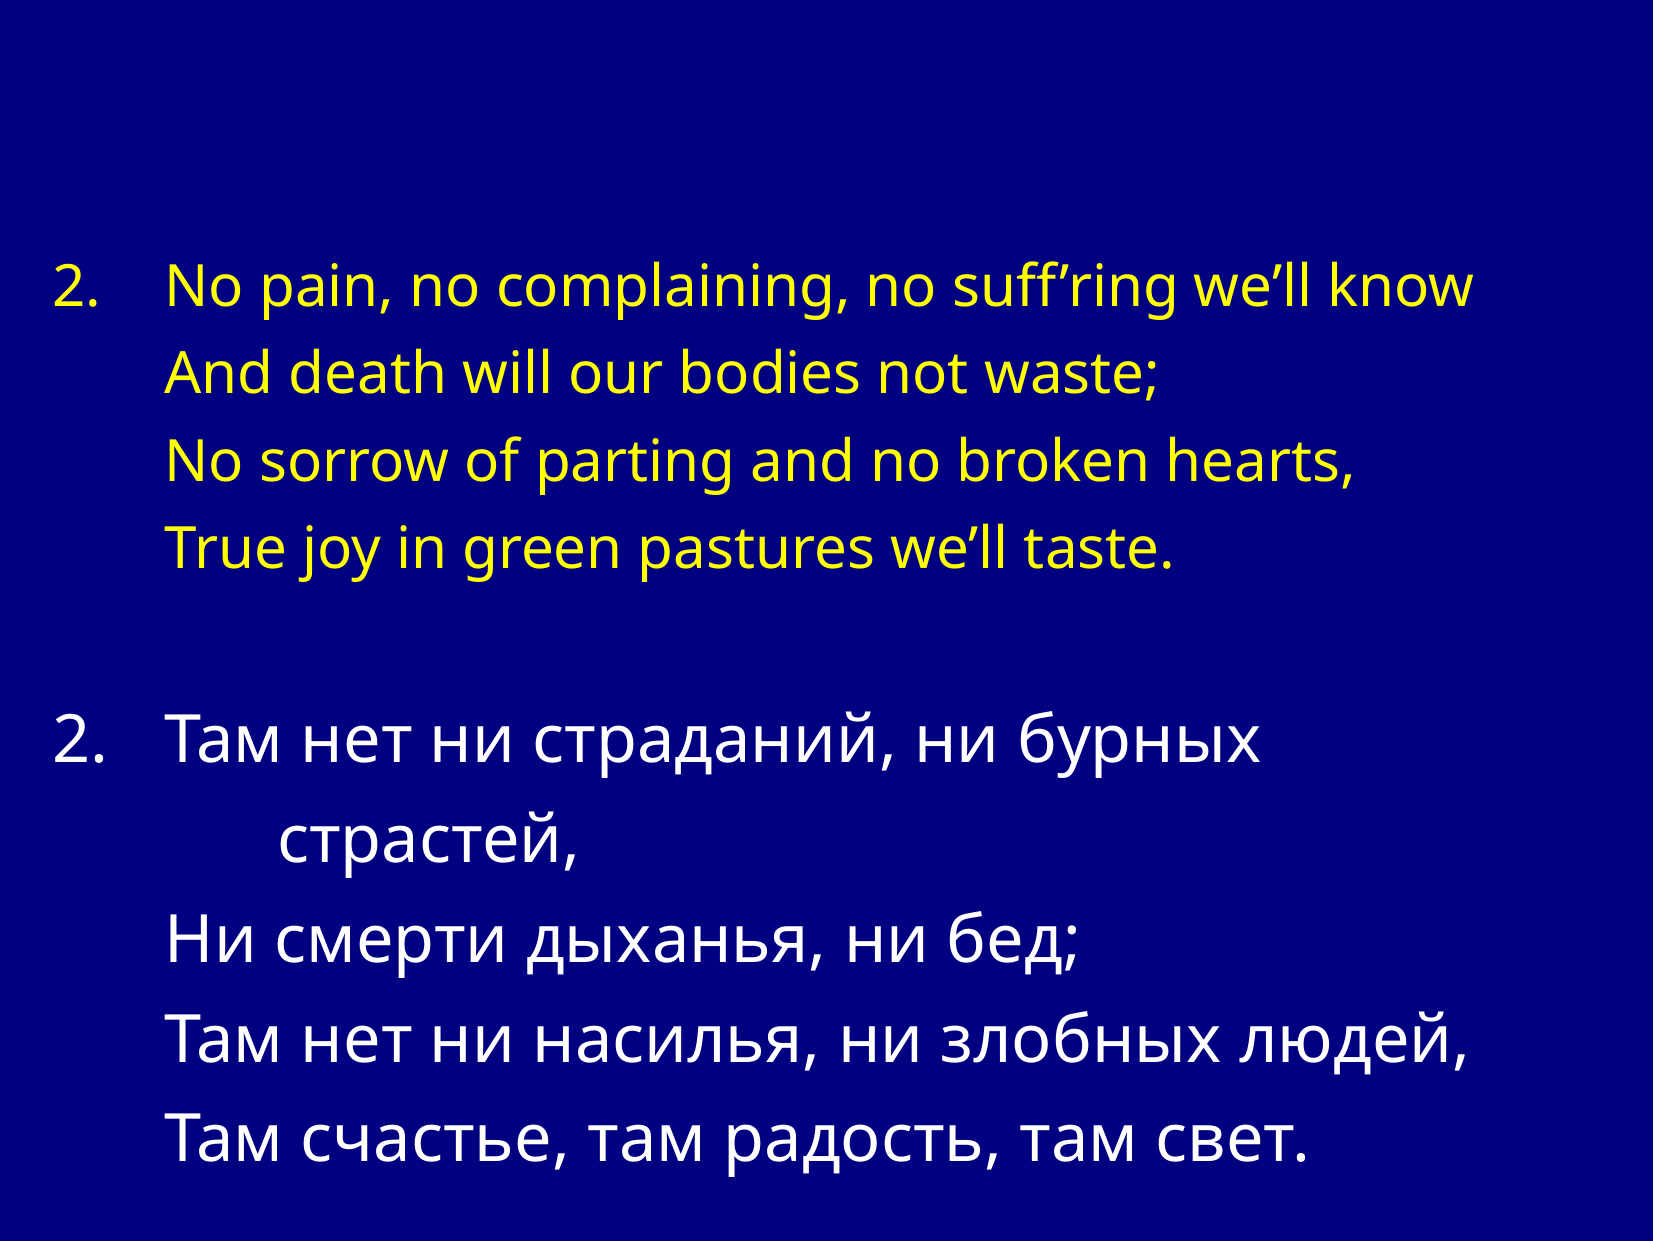

2.	No pain, no complaining, no suff’ring we’ll know
	And death will our bodies not waste;
	No sorrow of parting and no broken hearts,
	True joy in green pastures we’ll taste.
2.	Там нет ни страданий, ни бурных
		страстей,
	Ни смерти дыханья, ни бед;
	Там нет ни насилья, ни злобных людей,
	Там счастье, там радость, там свет.